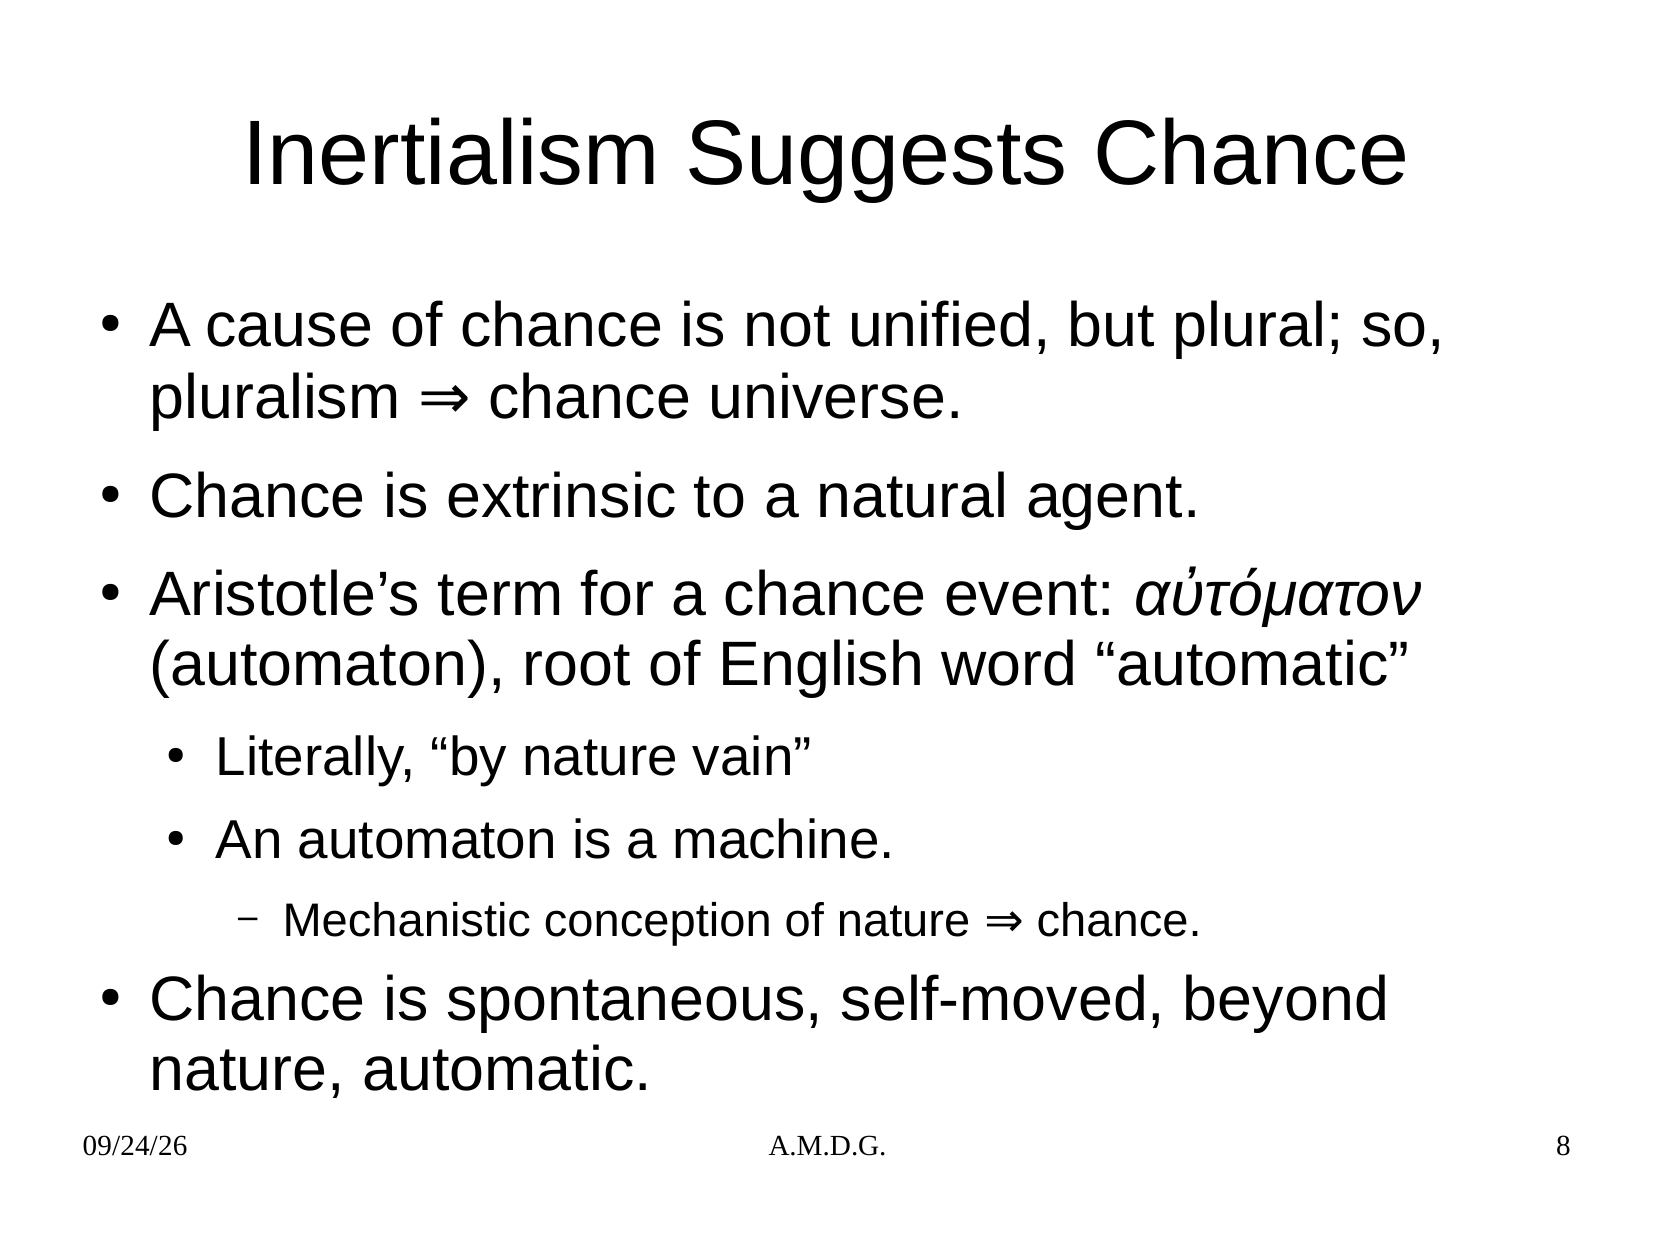

Inertialism Suggests Chance
# A cause of chance is not unified, but plural; so, pluralism ⇒ chance universe.
Chance is extrinsic to a natural agent.
Aristotle’s term for a chance event: αὐτόματον (automaton), root of English word “automatic”
Literally, “by nature vain”
An automaton is a machine.
Mechanistic conception of nature ⇒ chance.
Chance is spontaneous, self-moved, beyond nature, automatic.
A.M.D.G.
8